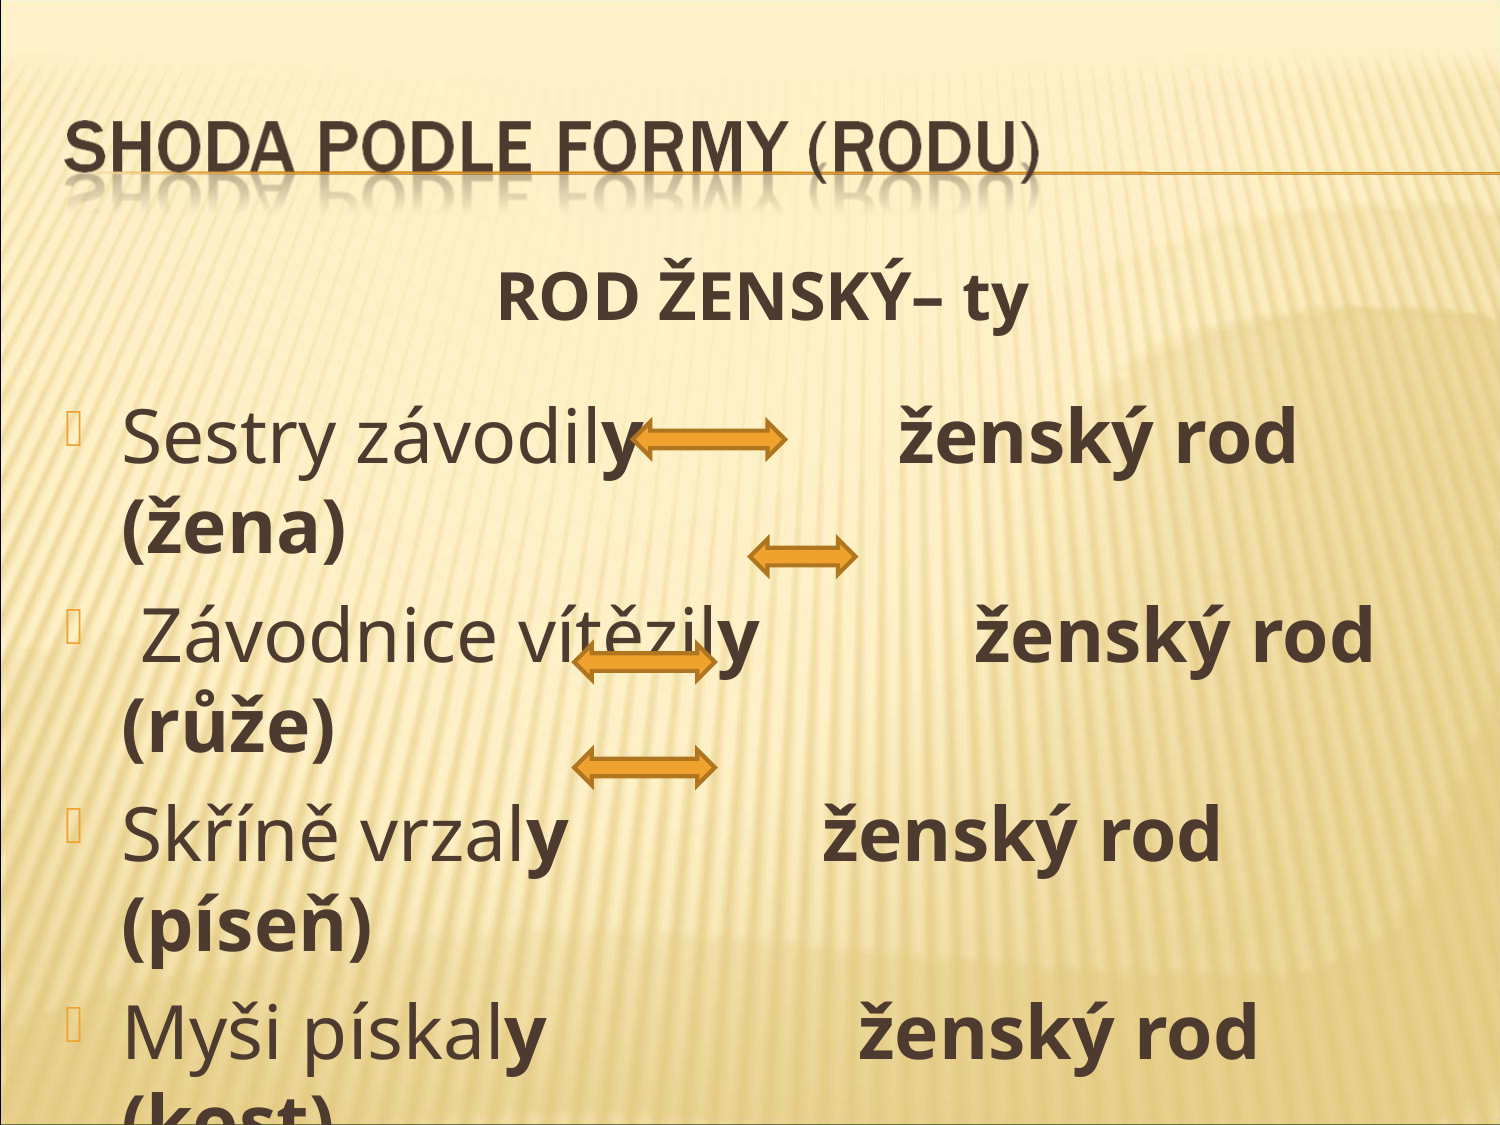

# ROD ŽENSKÝ– ty
Sestry závodily ženský rod (žena)
 Závodnice vítězily ženský rod (růže)
Skříně vrzaly ženský rod (píseň)
Myši pískaly ženský rod (kost)